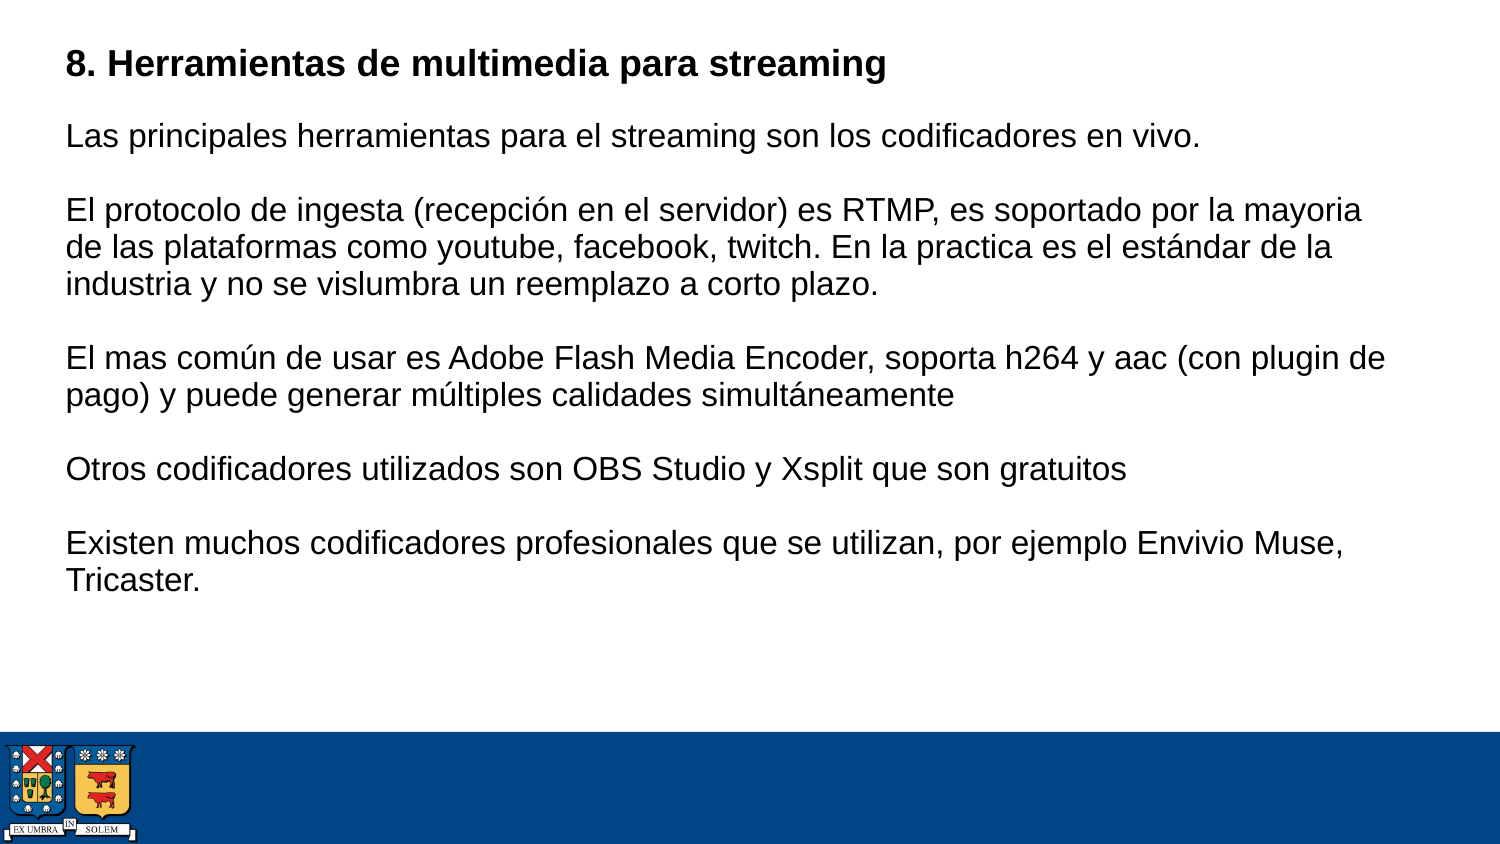

8. Herramientas de multimedia para streaming
Las principales herramientas para el streaming son los codificadores en vivo.
El protocolo de ingesta (recepción en el servidor) es RTMP, es soportado por la mayoria de las plataformas como youtube, facebook, twitch. En la practica es el estándar de la industria y no se vislumbra un reemplazo a corto plazo.
El mas común de usar es Adobe Flash Media Encoder, soporta h264 y aac (con plugin de pago) y puede generar múltiples calidades simultáneamente
Otros codificadores utilizados son OBS Studio y Xsplit que son gratuitos
Existen muchos codificadores profesionales que se utilizan, por ejemplo Envivio Muse, Tricaster.